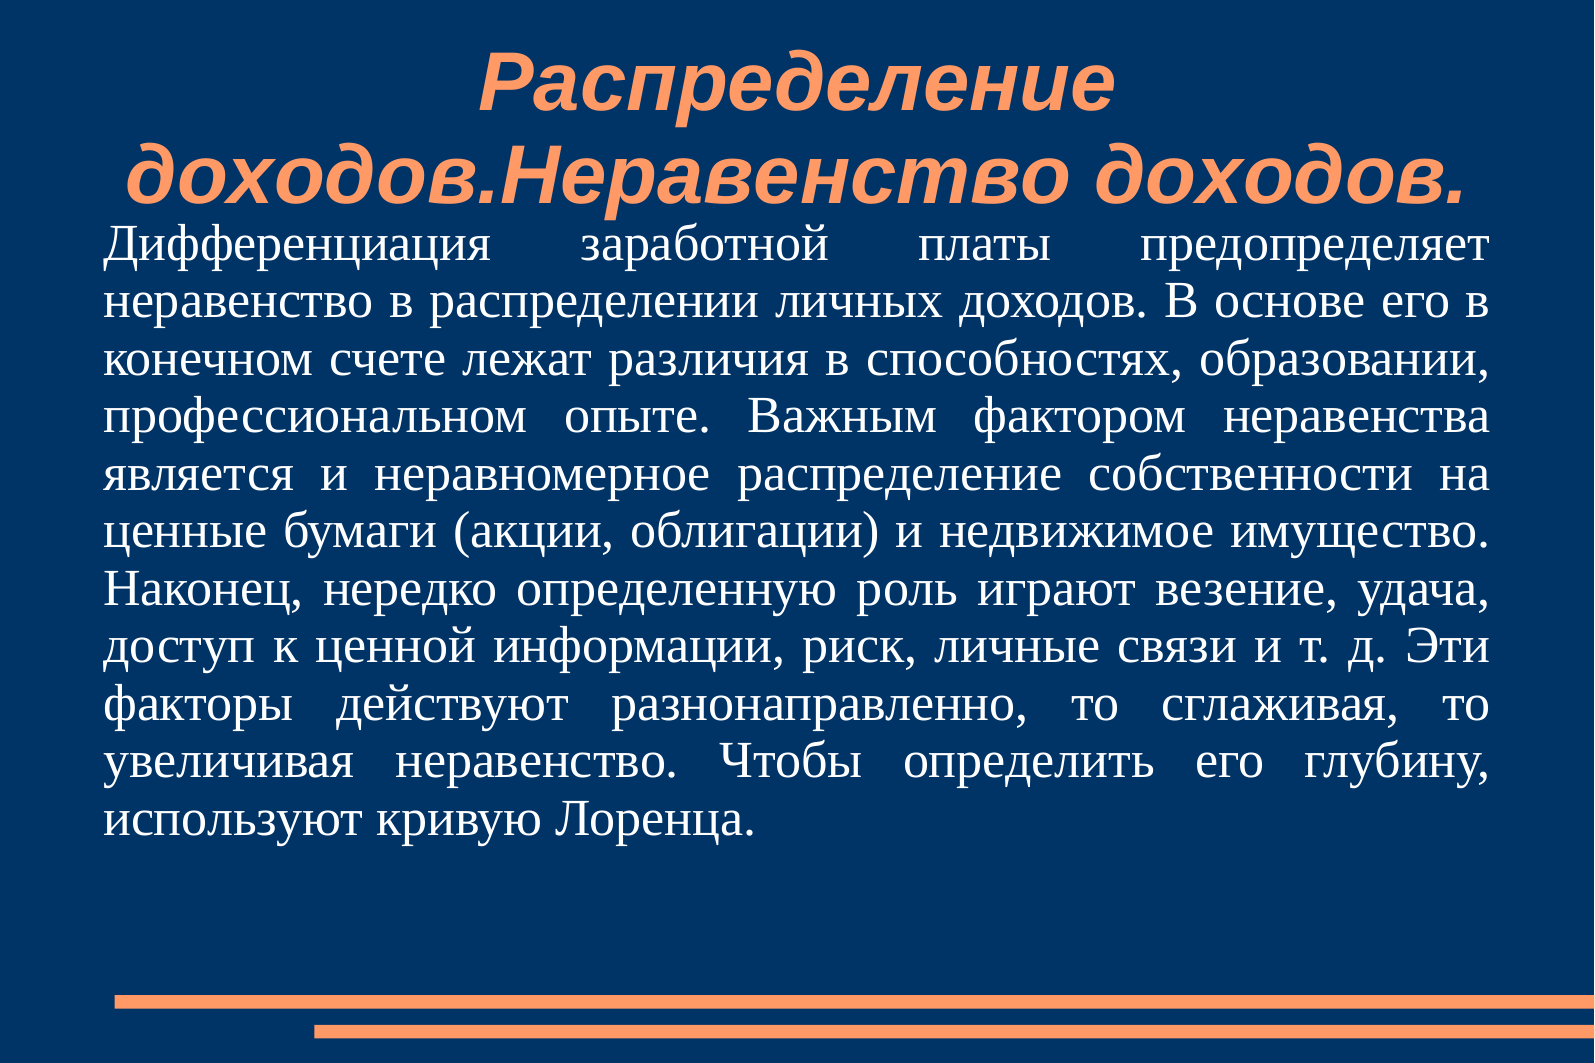

# Распределение доходов.Неравенство доходов.
Дифференциация заработной платы предопределяет неравенство в распределении личных доходов. В основе его в конечном счете лежат различия в способностях, образовании, профессиональном опыте. Важным фактором неравенства является и неравномерное распределение собственности на ценные бумаги (акции, облигации) и недвижимое имущество. Наконец, нередко определенную роль играют везение, удача, доступ к ценной информации, риск, личные связи и т. д. Эти факторы действуют разнонаправленно, то сглаживая, то увеличивая неравенство. Чтобы определить его глубину, используют кривую Лоренца.